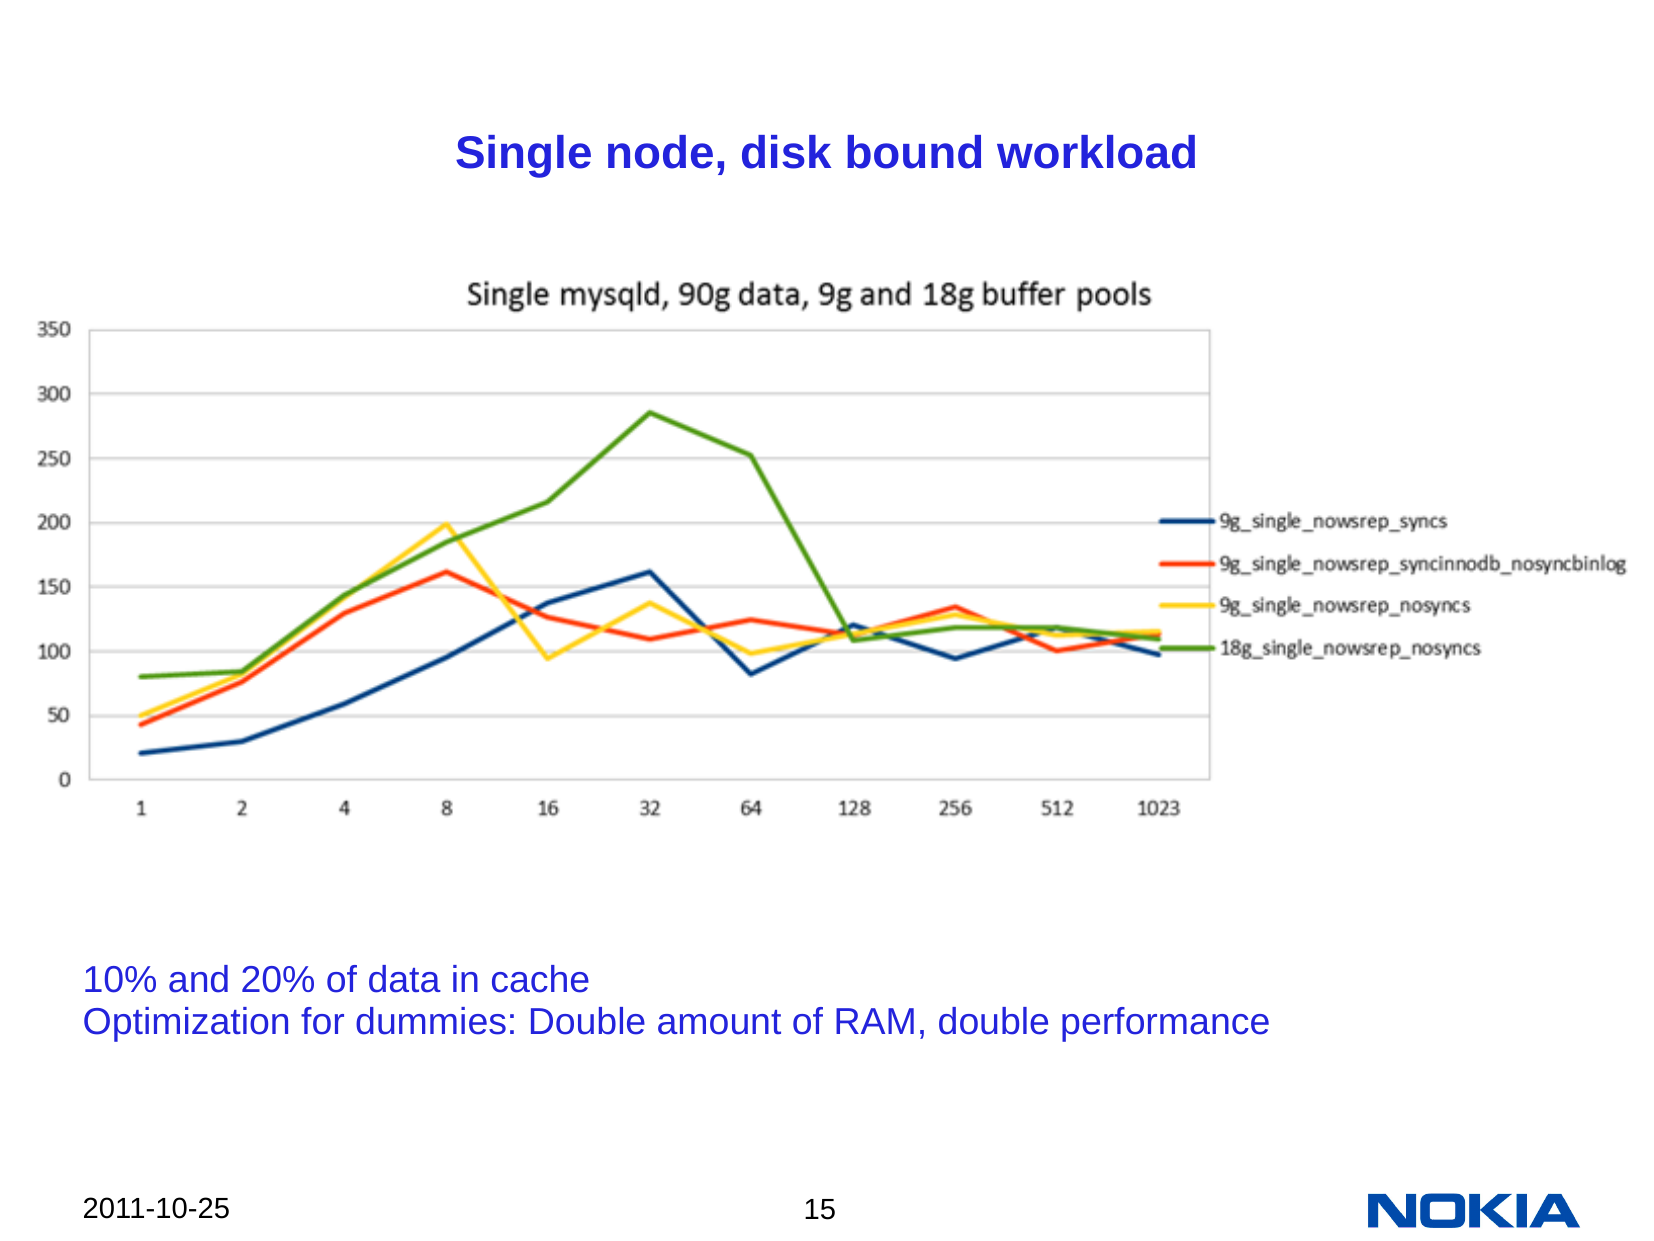

# Single node, disk bound workload
10% and 20% of data in cache
Optimization for dummies: Double amount of RAM, double performance
2011-10-25
15